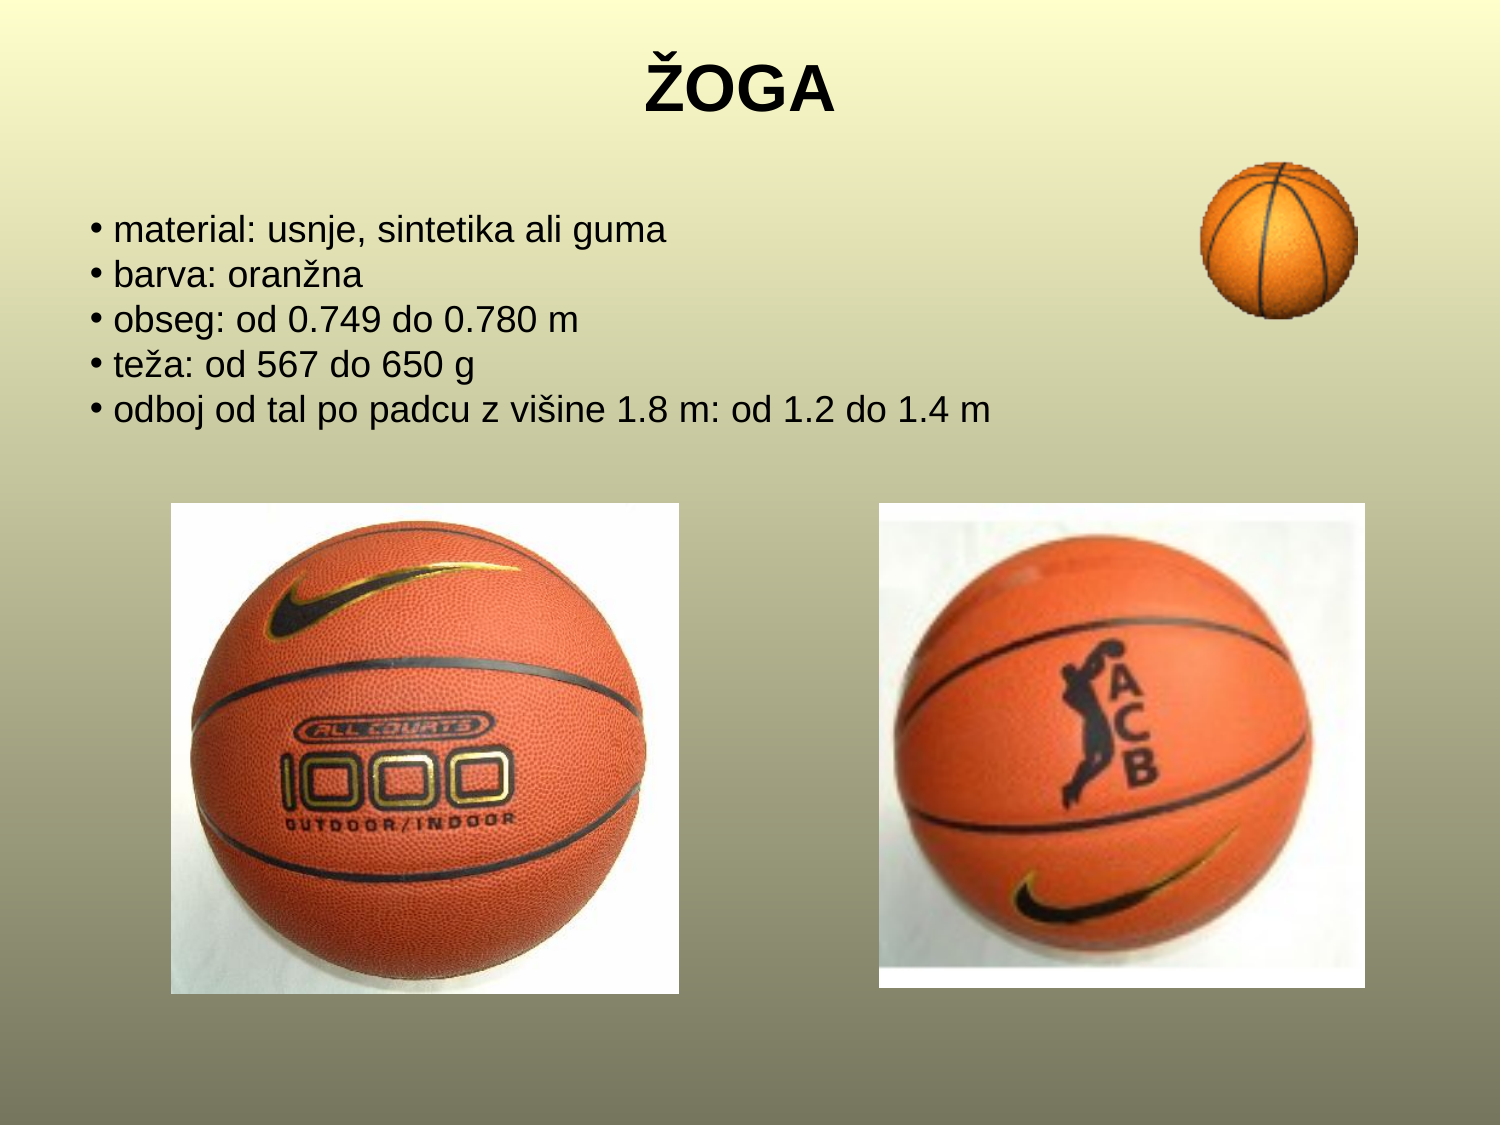

ŽOGA
 material: usnje, sintetika ali guma
 barva: oranžna
 obseg: od 0.749 do 0.780 m
 teža: od 567 do 650 g
 odboj od tal po padcu z višine 1.8 m: od 1.2 do 1.4 m